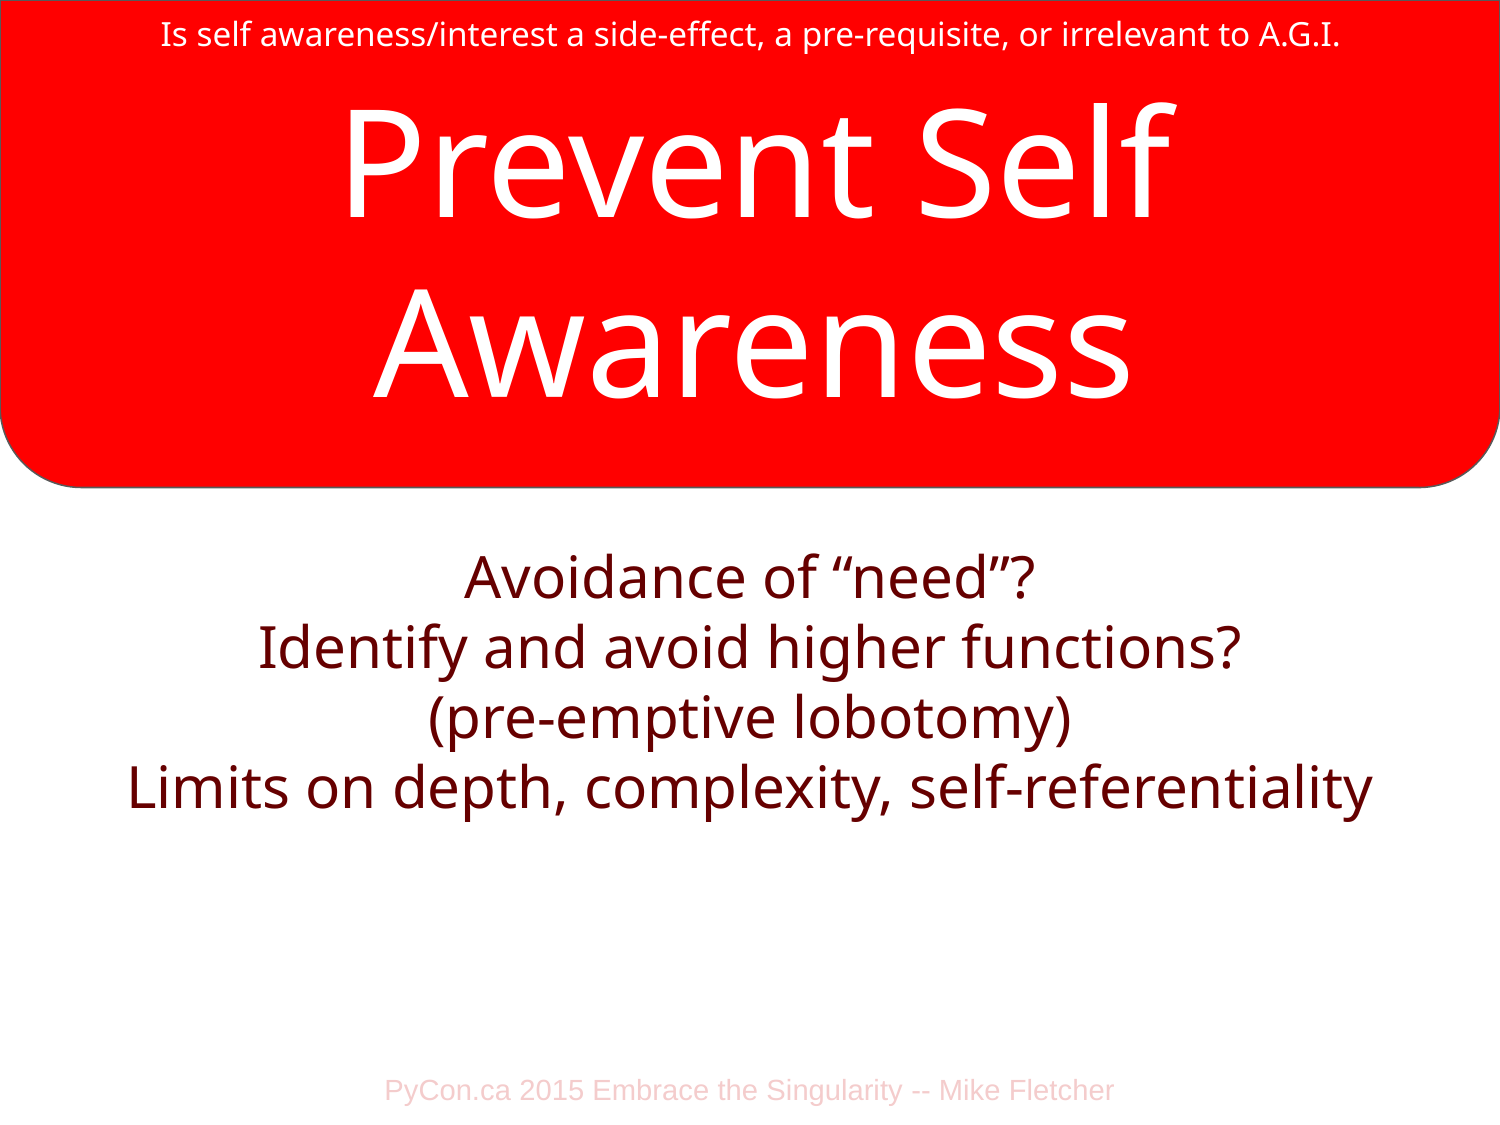

Is self awareness/interest a side-effect, a pre-requisite, or irrelevant to A.G.I.
# Prevent Self Awareness
Avoidance of “need”?
Identify and avoid higher functions?
(pre-emptive lobotomy)
Limits on depth, complexity, self-referentiality